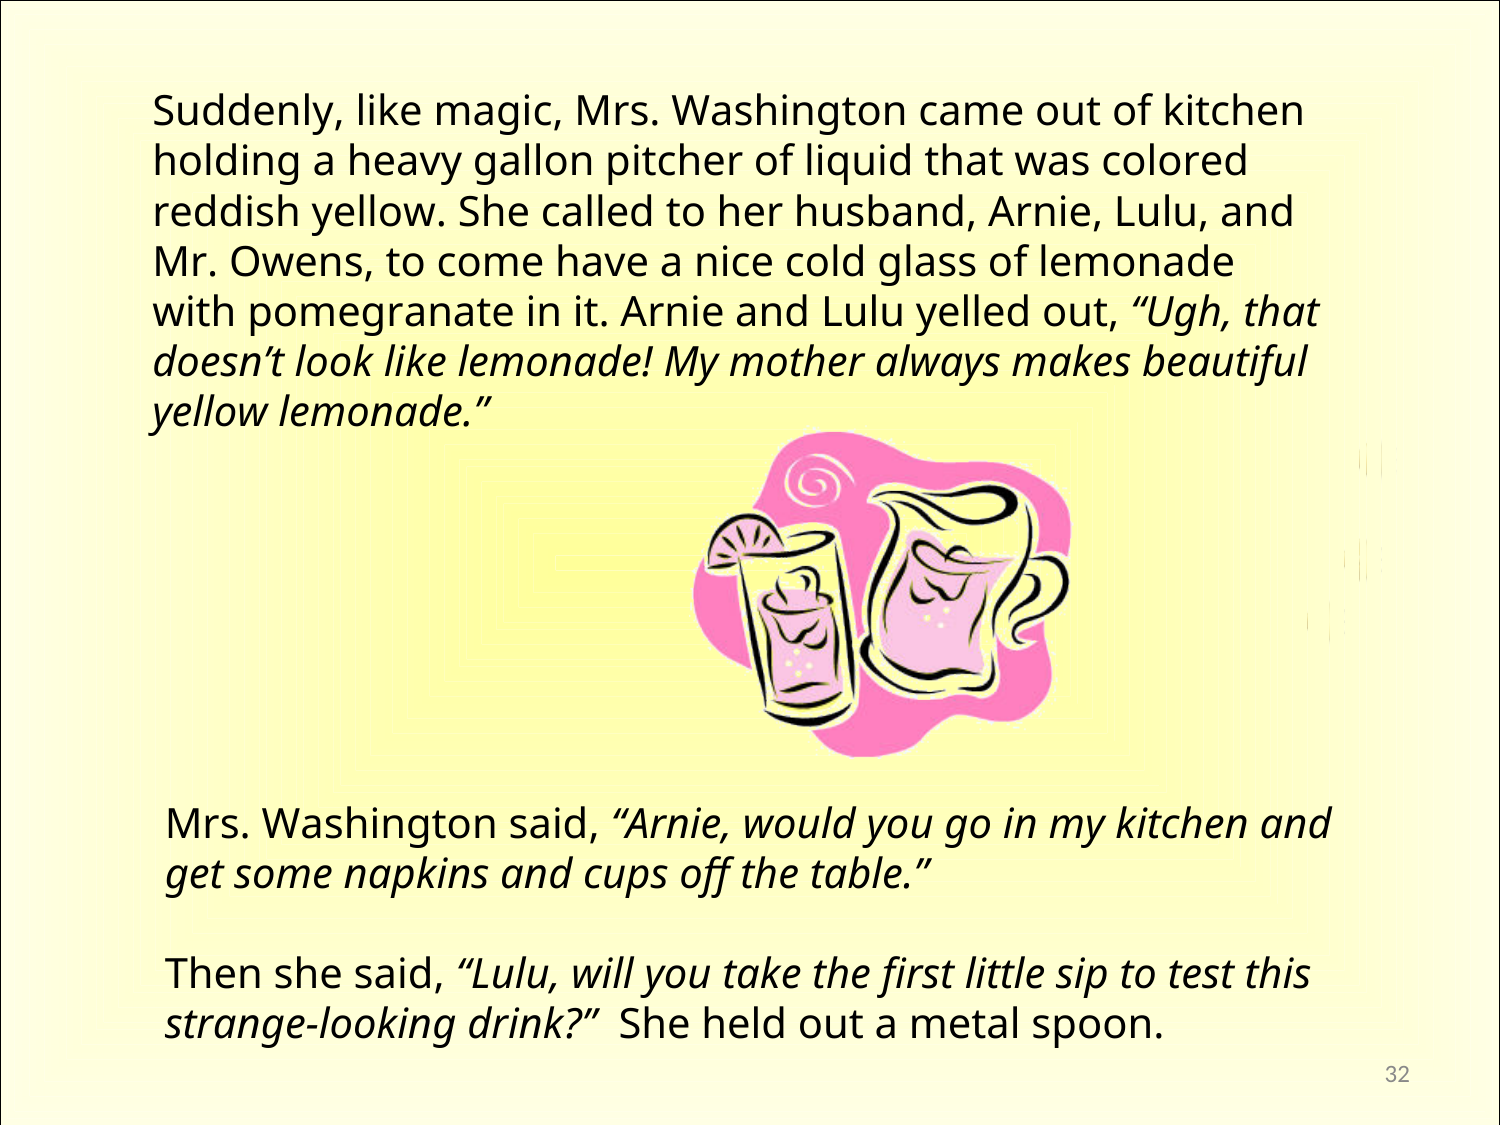

Suddenly, like magic, Mrs. Washington came out of kitchen holding a heavy gallon pitcher of liquid that was colored reddish yellow. She called to her husband, Arnie, Lulu, and Mr. Owens, to come have a nice cold glass of lemonade with pomegranate in it. Arnie and Lulu yelled out, “Ugh, that doesn’t look like lemonade! My mother always makes beautiful yellow lemonade.”
Mrs. Washington said, “Arnie, would you go in my kitchen and get some napkins and cups off the table.”
Then she said, “Lulu, will you take the first little sip to test this strange-looking drink?” She held out a metal spoon.